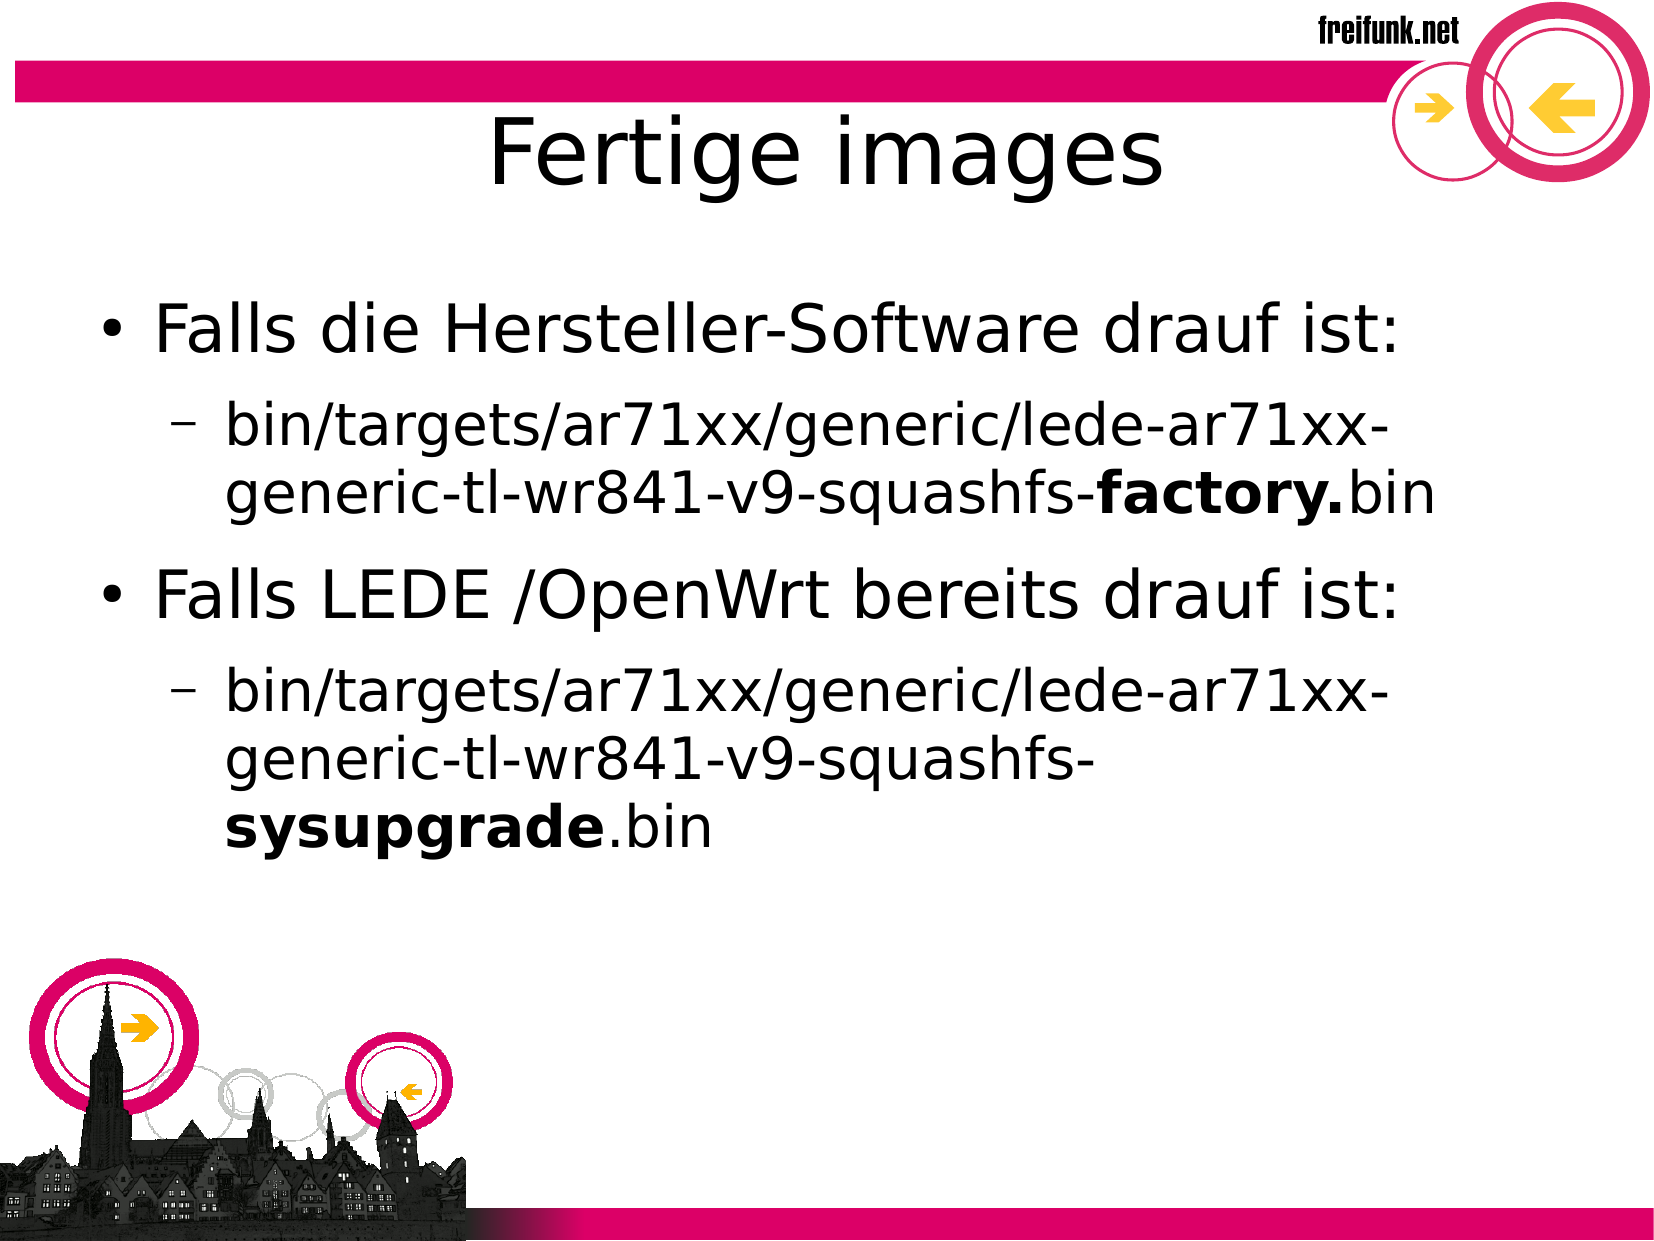

# Fertige images
Falls die Hersteller-Software drauf ist:
bin/targets/ar71xx/generic/lede-ar71xx-generic-tl-wr841-v9-squashfs-factory.bin
Falls LEDE /OpenWrt bereits drauf ist:
bin/targets/ar71xx/generic/lede-ar71xx-generic-tl-wr841-v9-squashfs-sysupgrade.bin